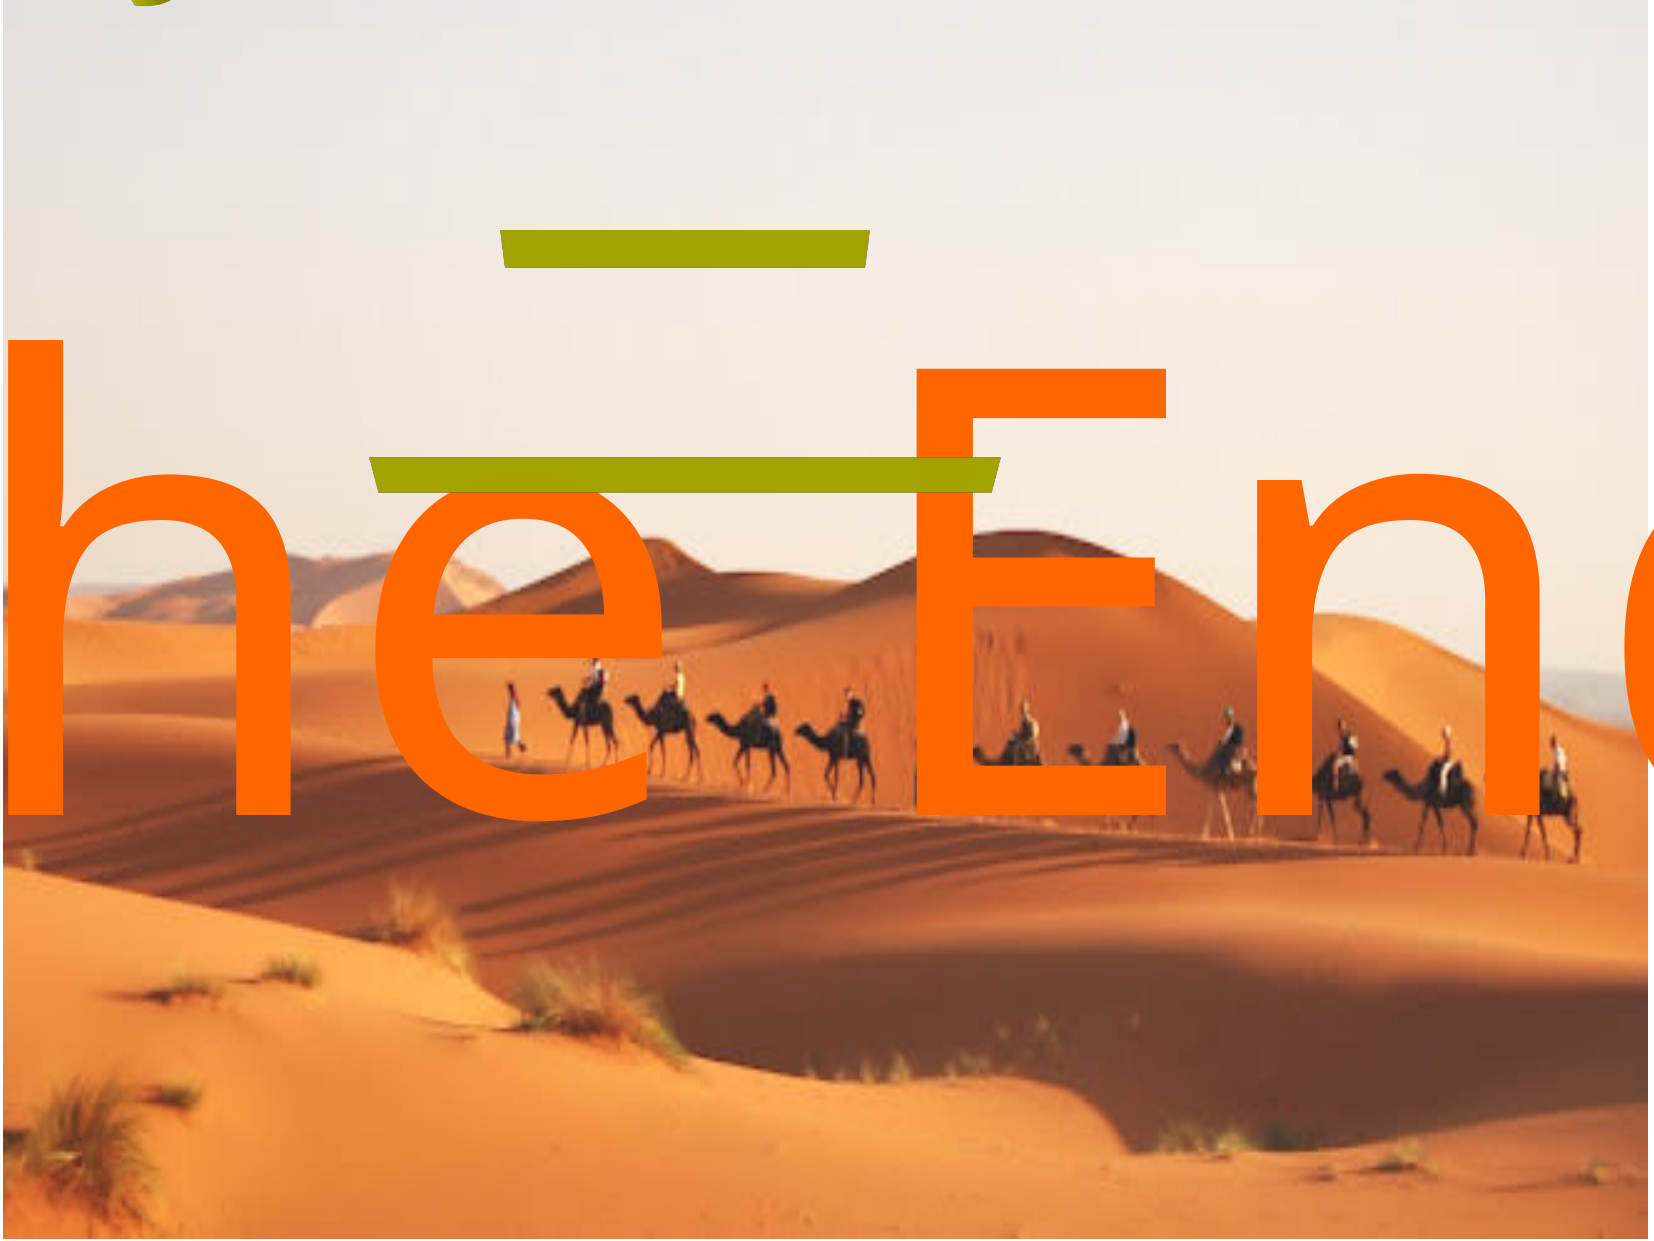

Sources :
 Wikipédia
Mariottini Wikimedia
digitalcollections.nypl
unesco
By Fabien and Titouan
The End